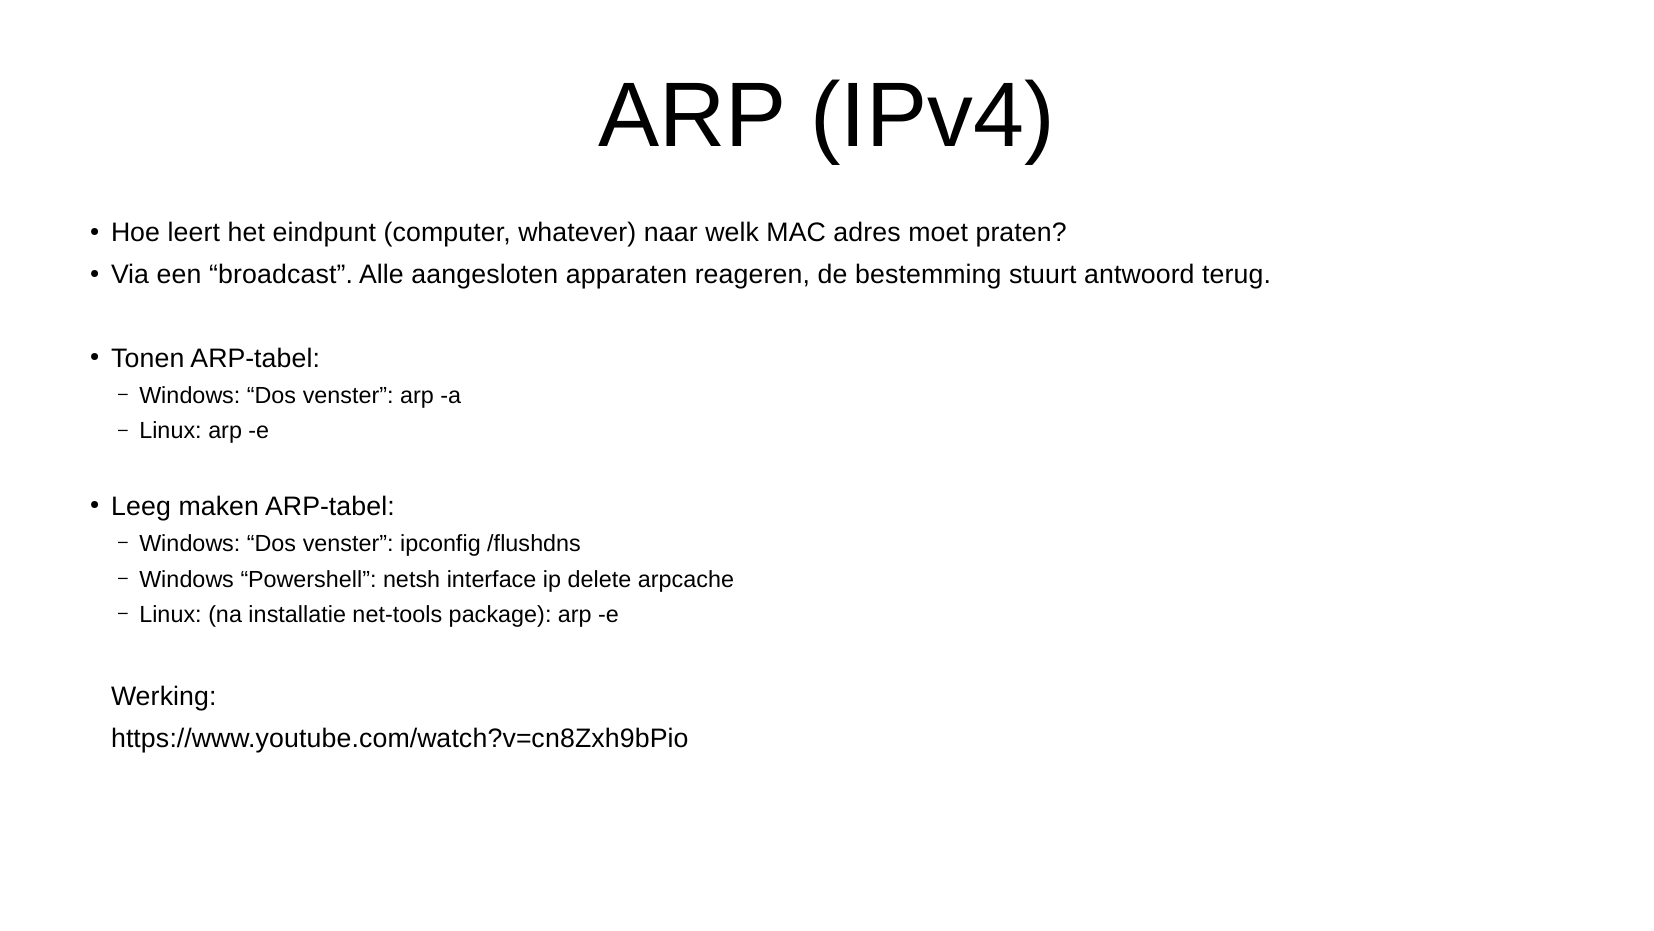

# ARP (IPv4)
Hoe leert het eindpunt (computer, whatever) naar welk MAC adres moet praten?
Via een “broadcast”. Alle aangesloten apparaten reageren, de bestemming stuurt antwoord terug.
Tonen ARP-tabel:
Windows: “Dos venster”: arp -a
Linux: arp -e
Leeg maken ARP-tabel:
Windows: “Dos venster”: ipconfig /flushdns
Windows “Powershell”: netsh interface ip delete arpcache
Linux: (na installatie net-tools package): arp -e
Werking:
https://www.youtube.com/watch?v=cn8Zxh9bPio